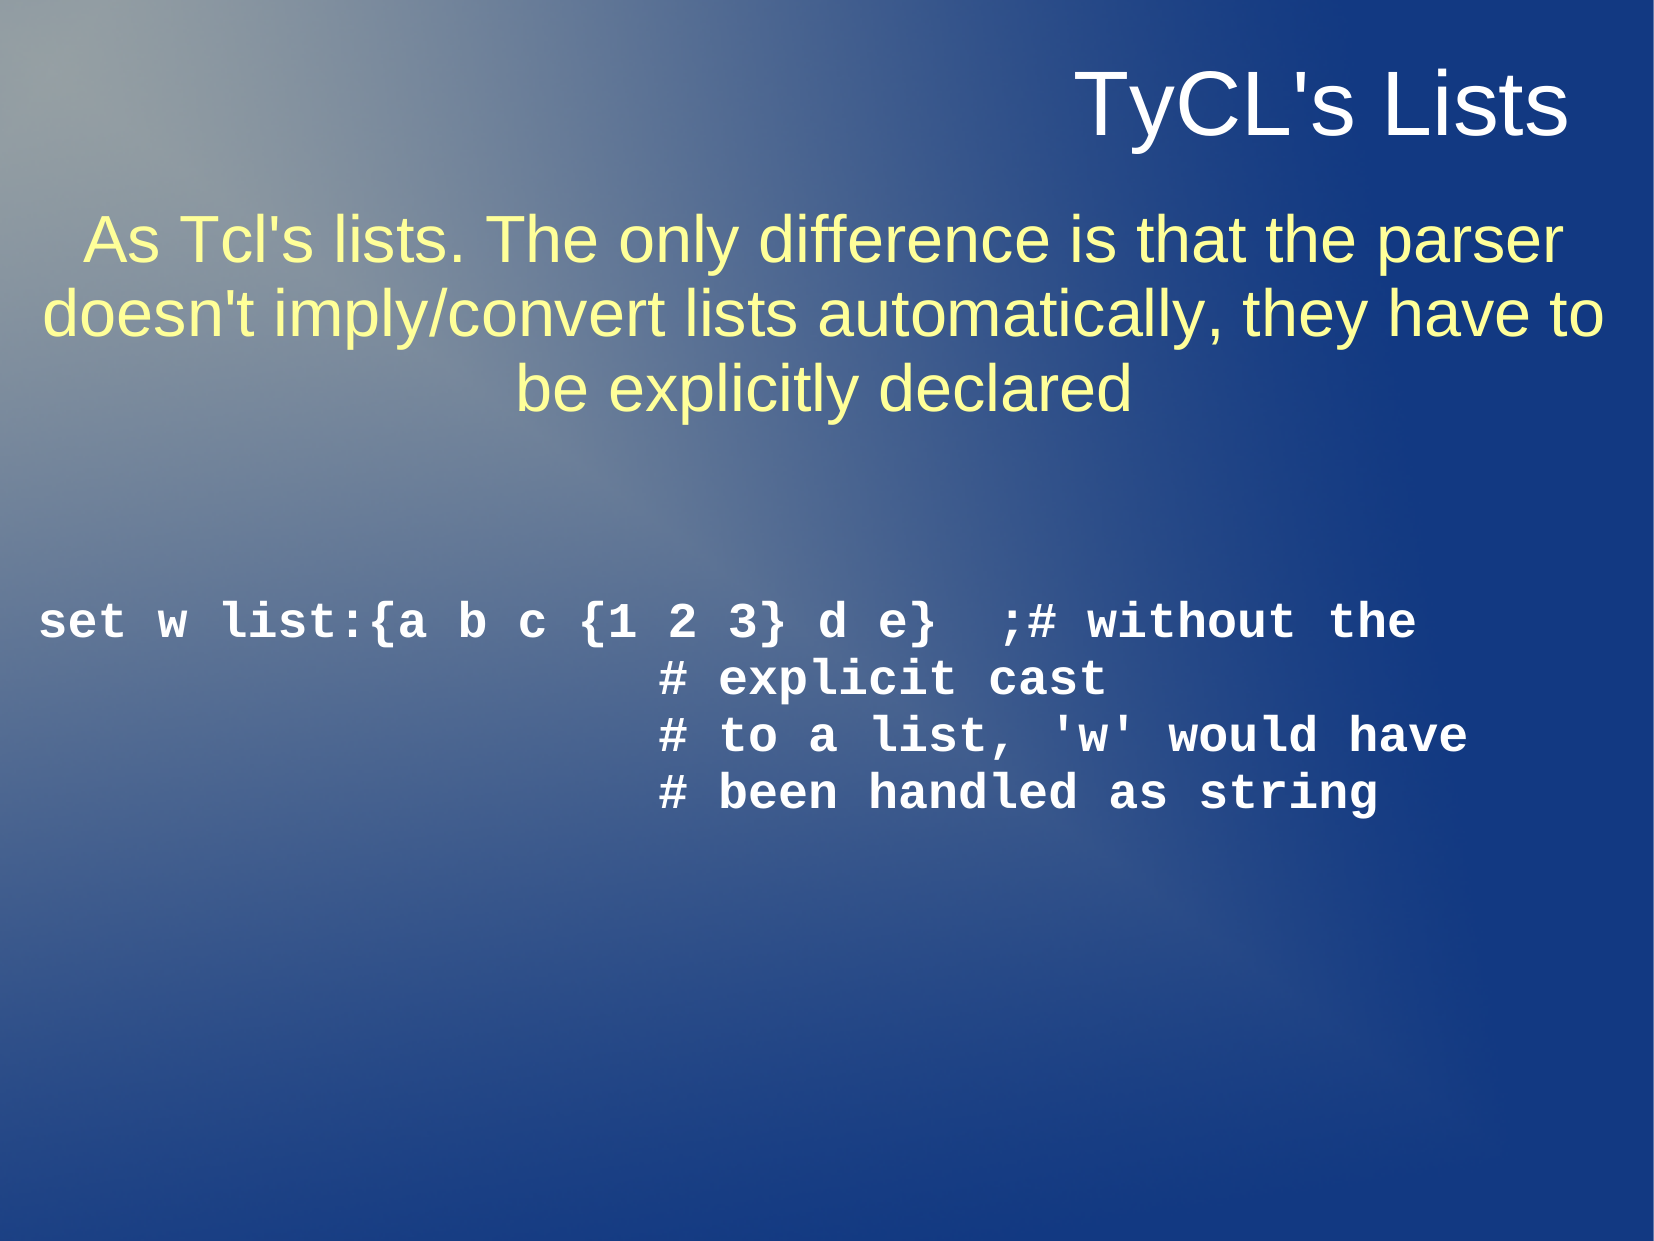

TyCL's Lists
# As Tcl's lists. The only difference is that the parser doesn't imply/convert lists automatically, they have to be explicitly declared
set w list:{a b c {1 2 3} d e}	;# without the
								 # explicit cast
								 # to a list, 'w' would have
								 # been handled as string